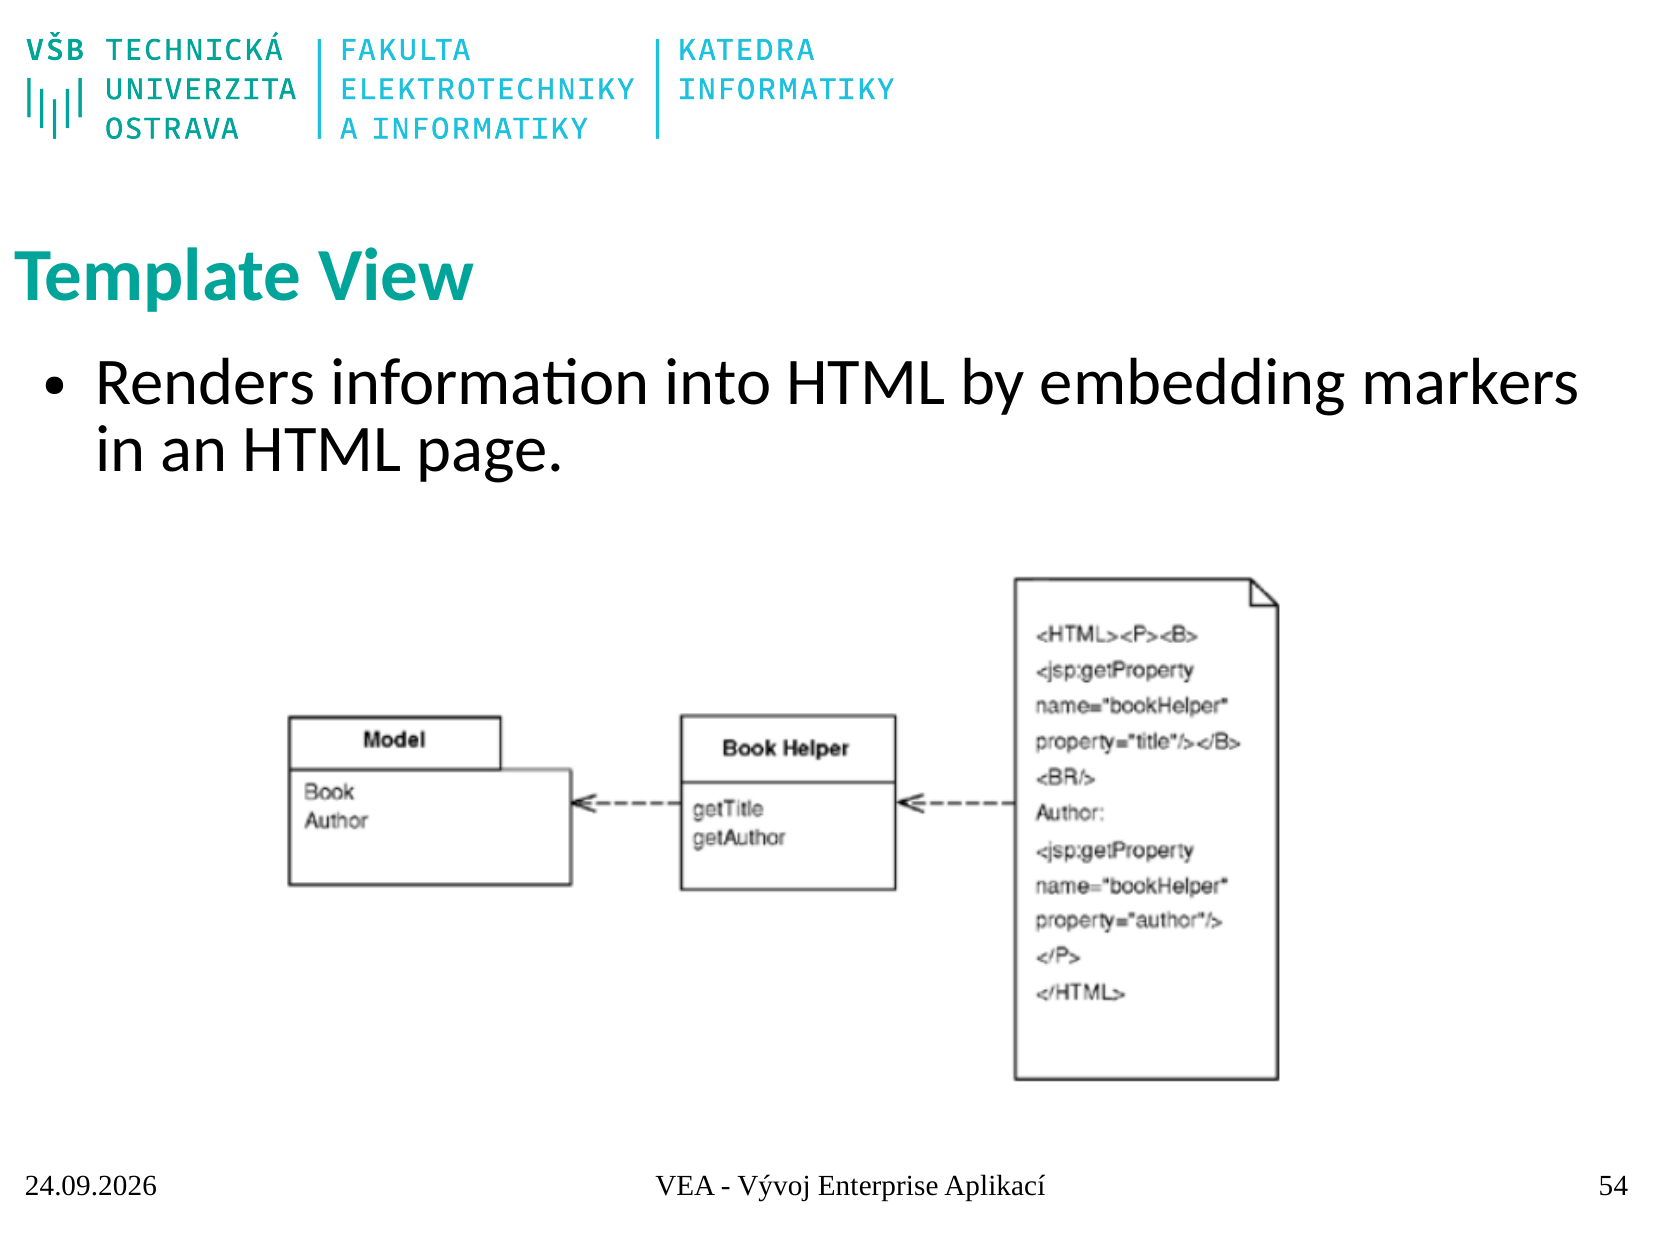

Template View
# Renders information into HTML by embedding markers in an HTML page.
VEA - Vývoj Enterprise Aplikací
54